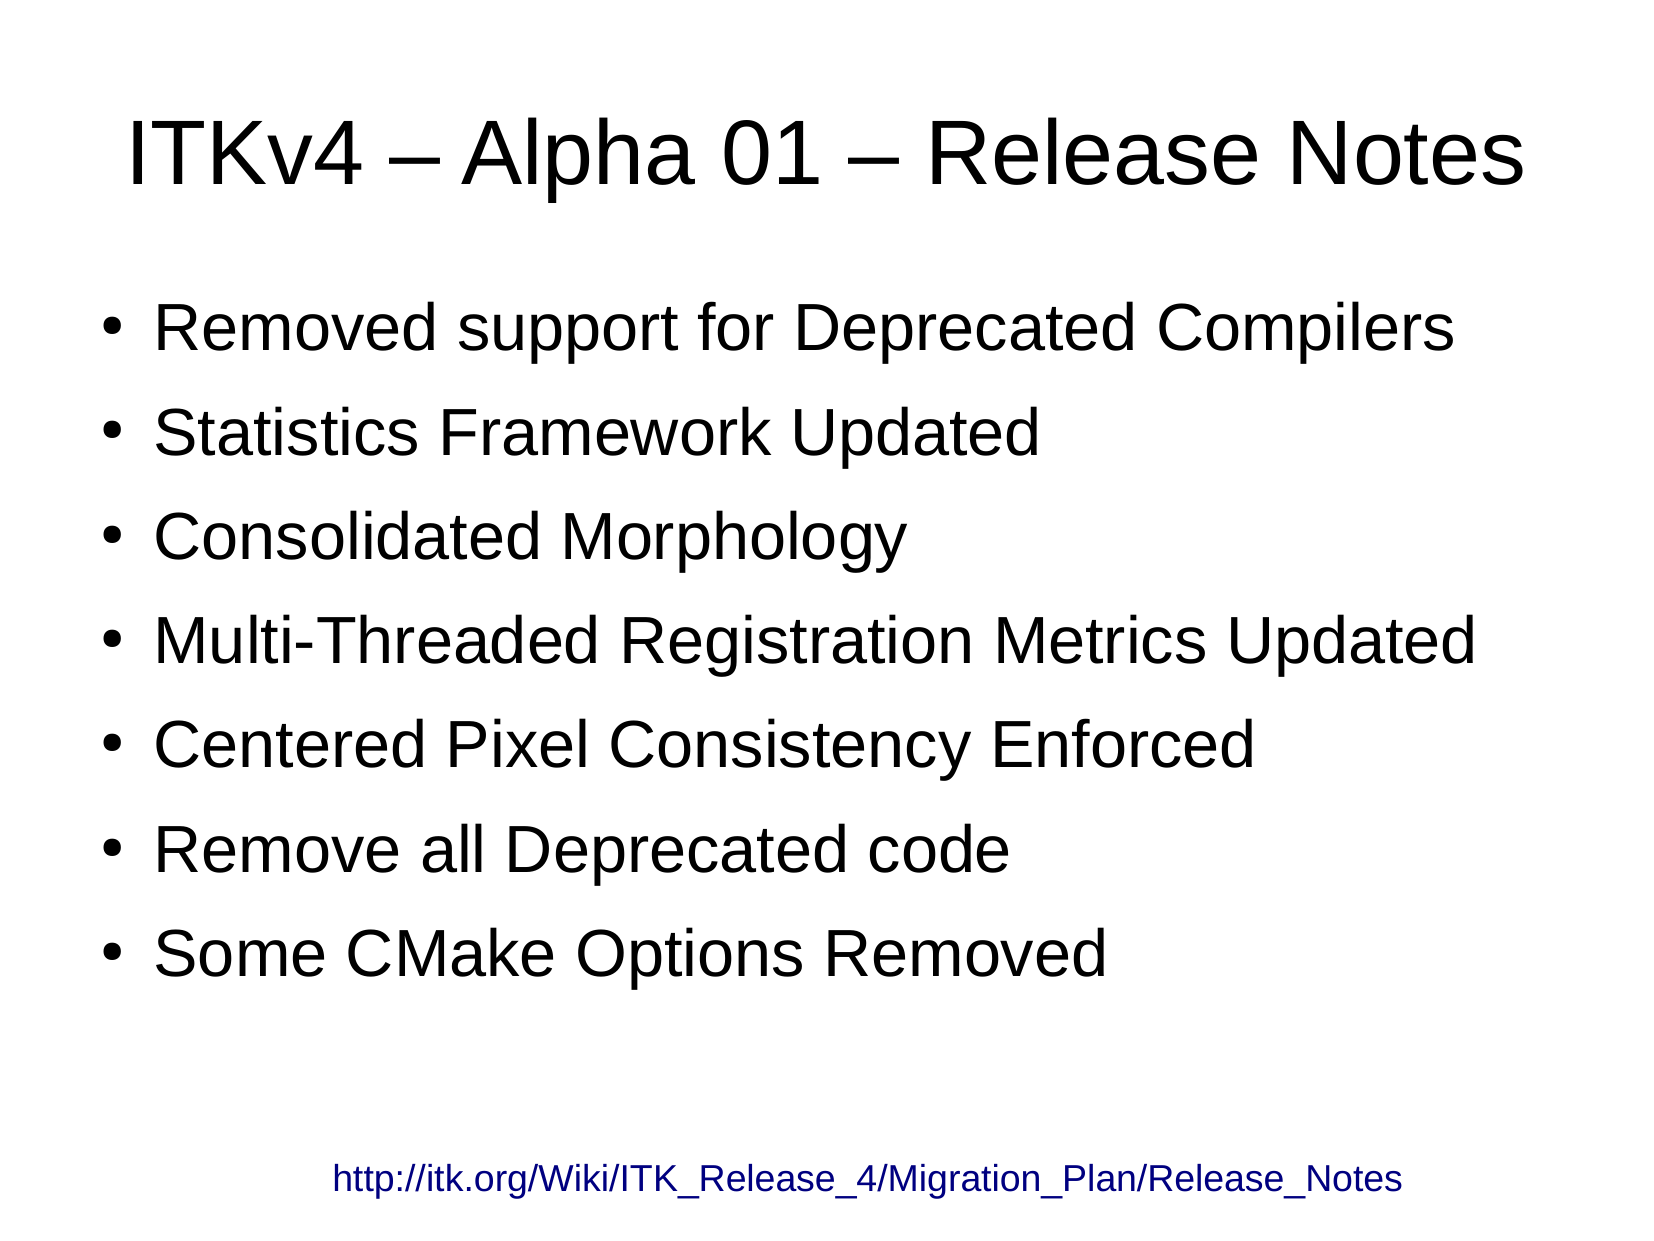

# ITKv4 – Alpha 01 – Release Notes
Removed support for Deprecated Compilers
Statistics Framework Updated
Consolidated Morphology
Multi-Threaded Registration Metrics Updated
Centered Pixel Consistency Enforced
Remove all Deprecated code
Some CMake Options Removed
http://itk.org/Wiki/ITK_Release_4/Migration_Plan/Release_Notes